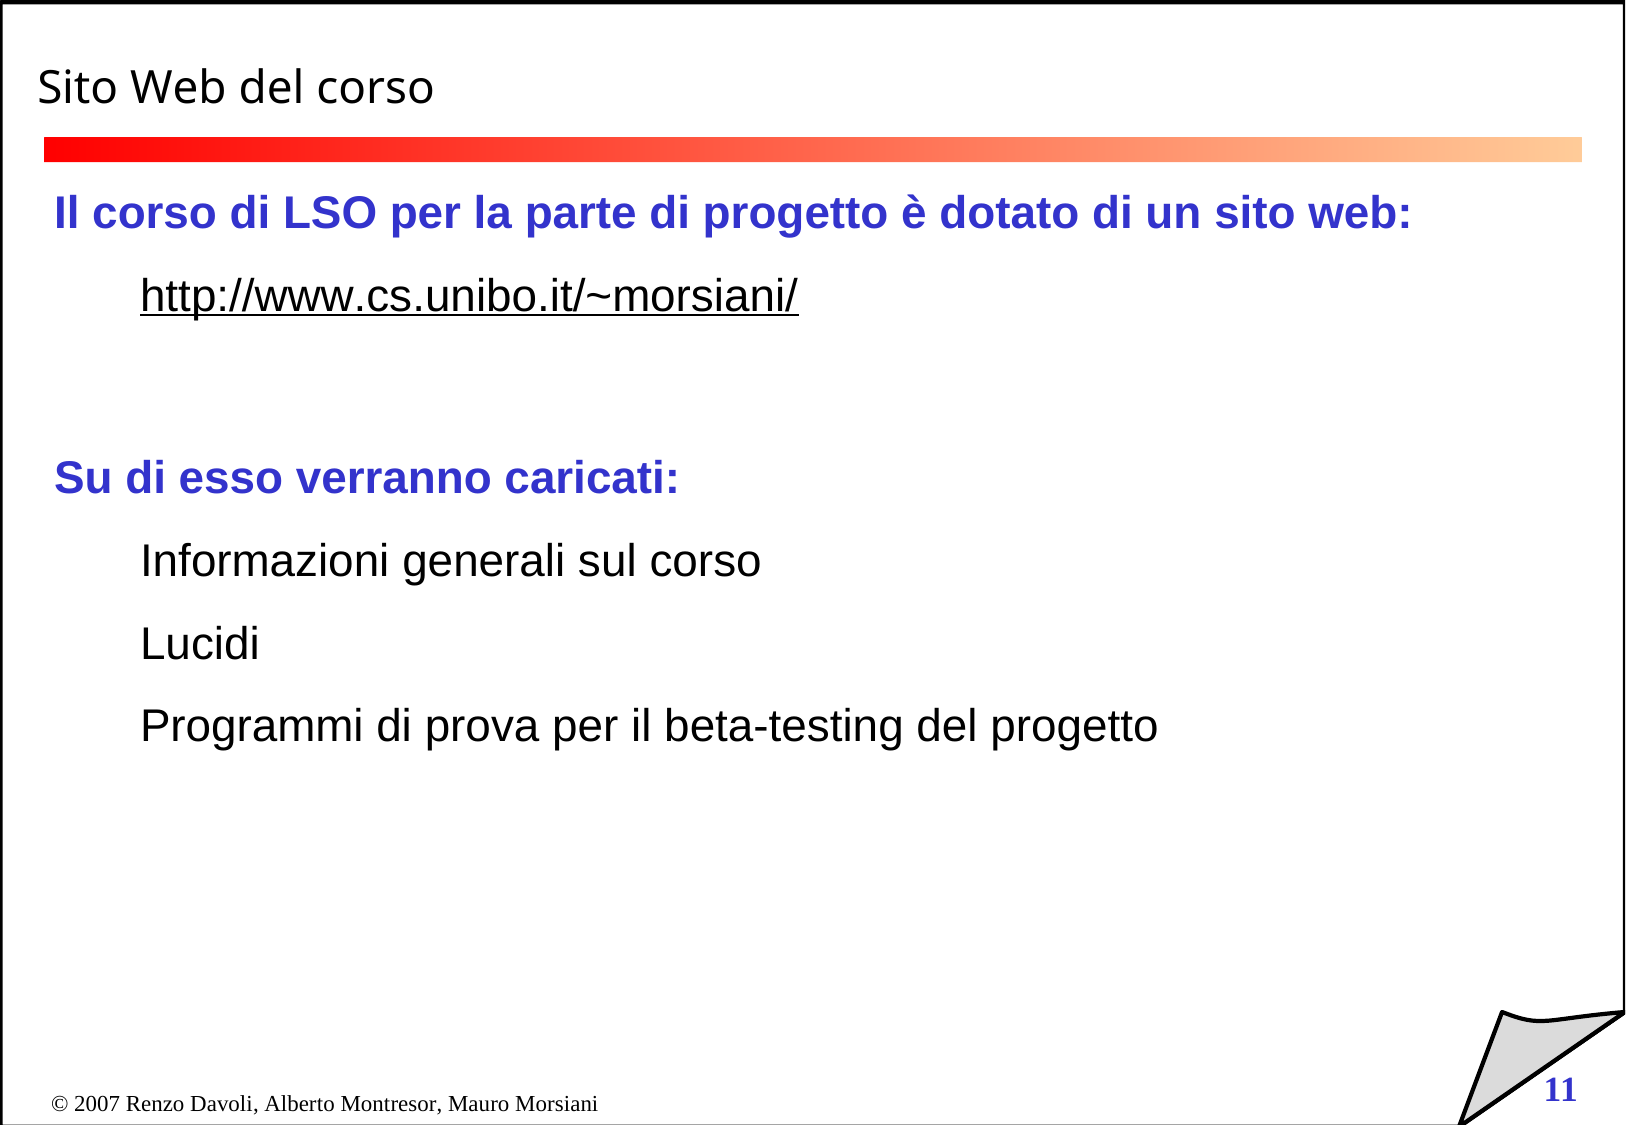

# Sito Web del corso
Il corso di LSO per la parte di progetto è dotato di un sito web:
http://www.cs.unibo.it/~morsiani/
Su di esso verranno caricati:
Informazioni generali sul corso
Lucidi
Programmi di prova per il beta-testing del progetto